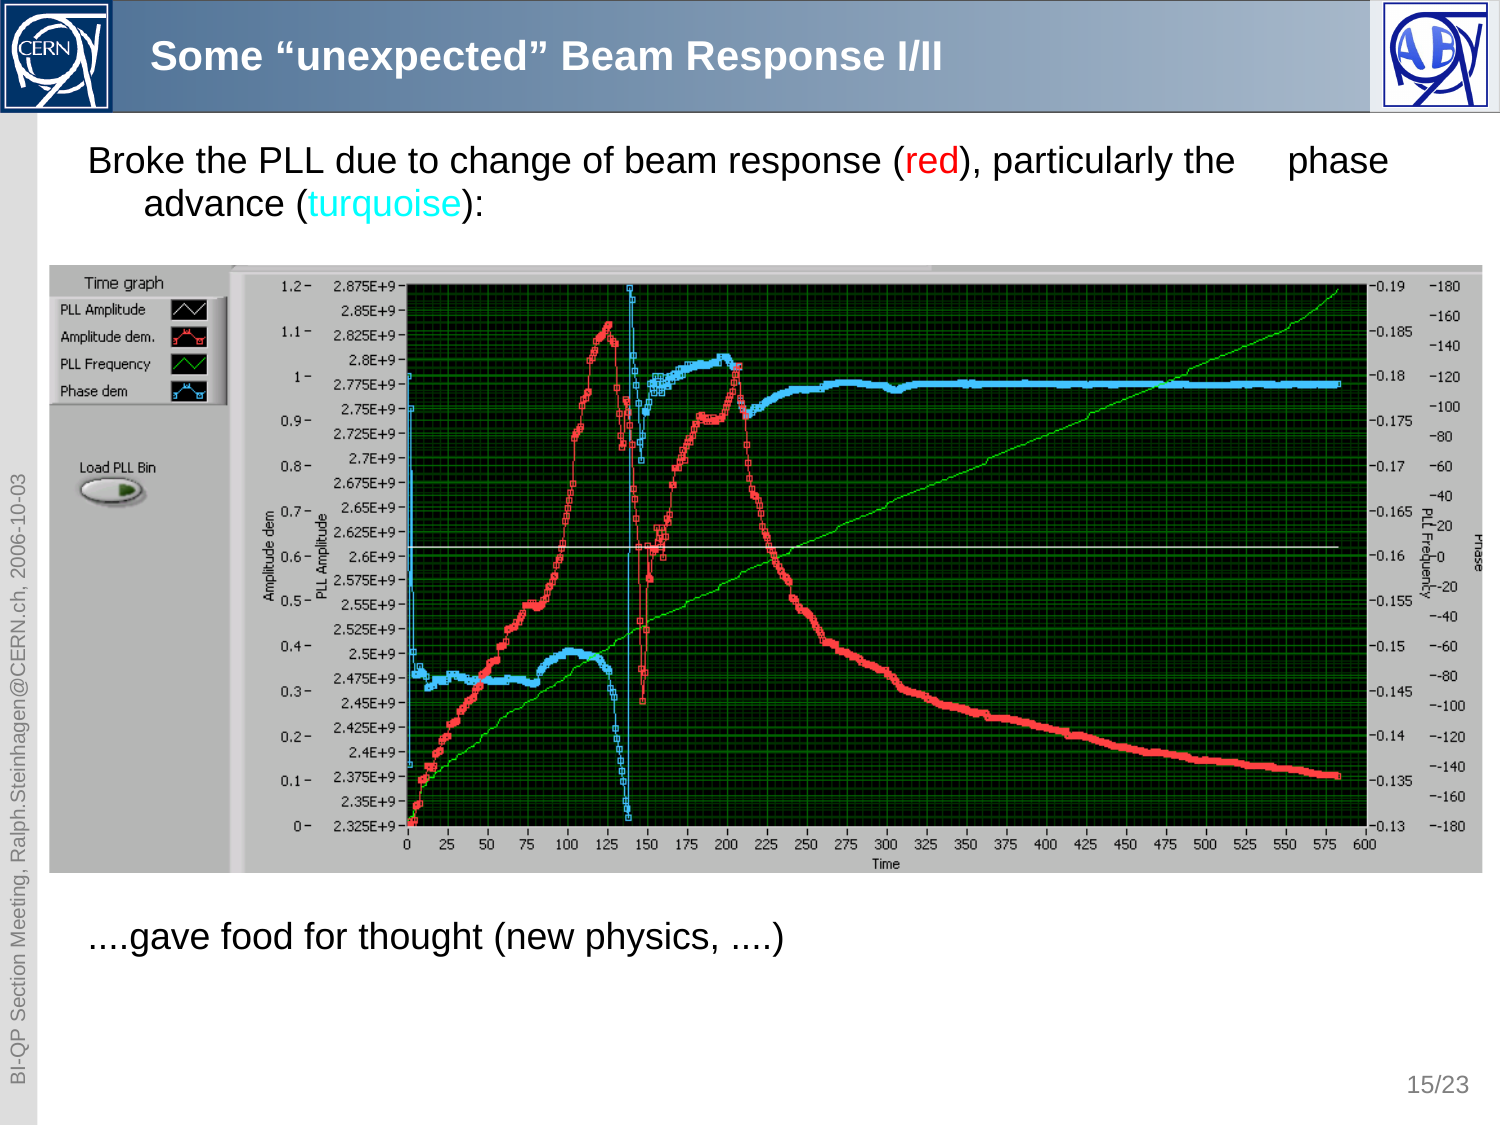

# Some “unexpected” Beam Response I/II
Broke the PLL due to change of beam response (red), particularly the 	phase advance (turquoise):
....gave food for thought (new physics, ....)